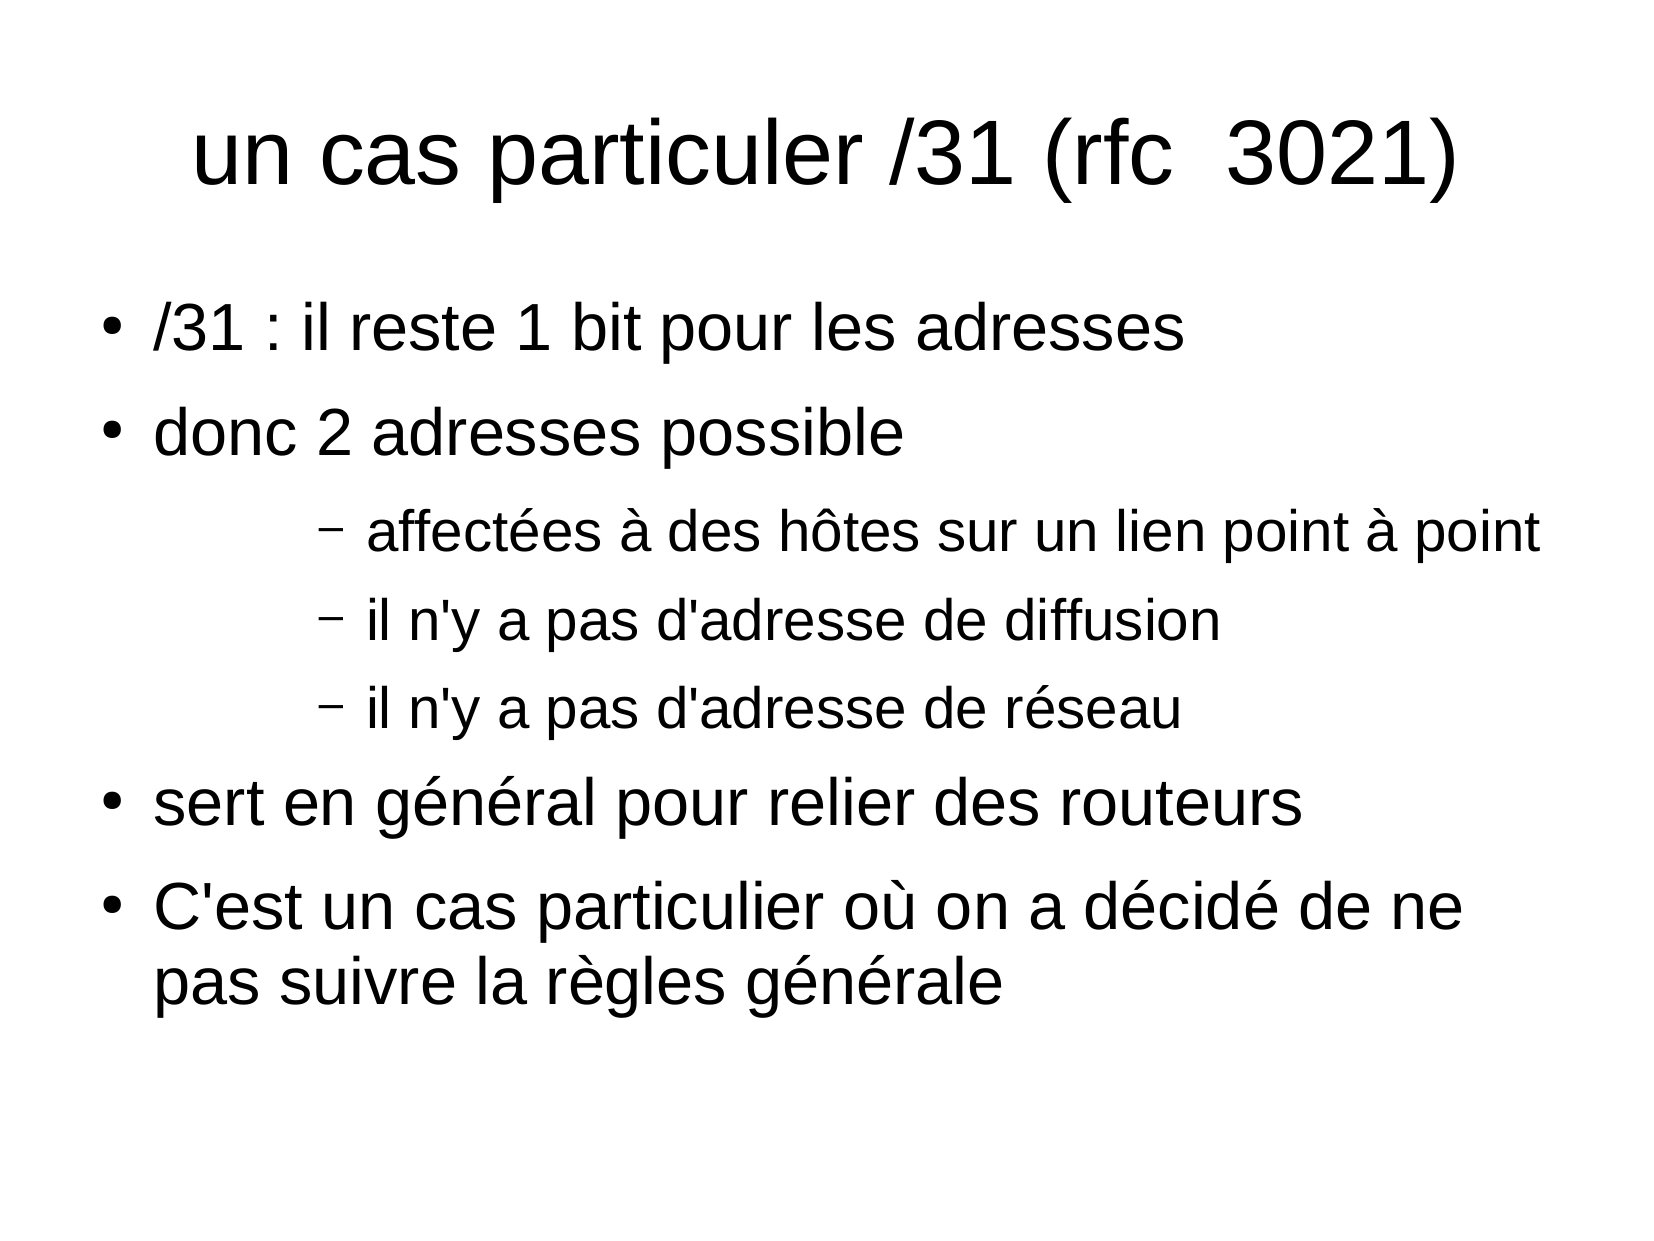

# un cas particuler /31 (rfc 3021)
/31 : il reste 1 bit pour les adresses
donc 2 adresses possible
affectées à des hôtes sur un lien point à point
il n'y a pas d'adresse de diffusion
il n'y a pas d'adresse de réseau
sert en général pour relier des routeurs
C'est un cas particulier où on a décidé de ne pas suivre la règles générale